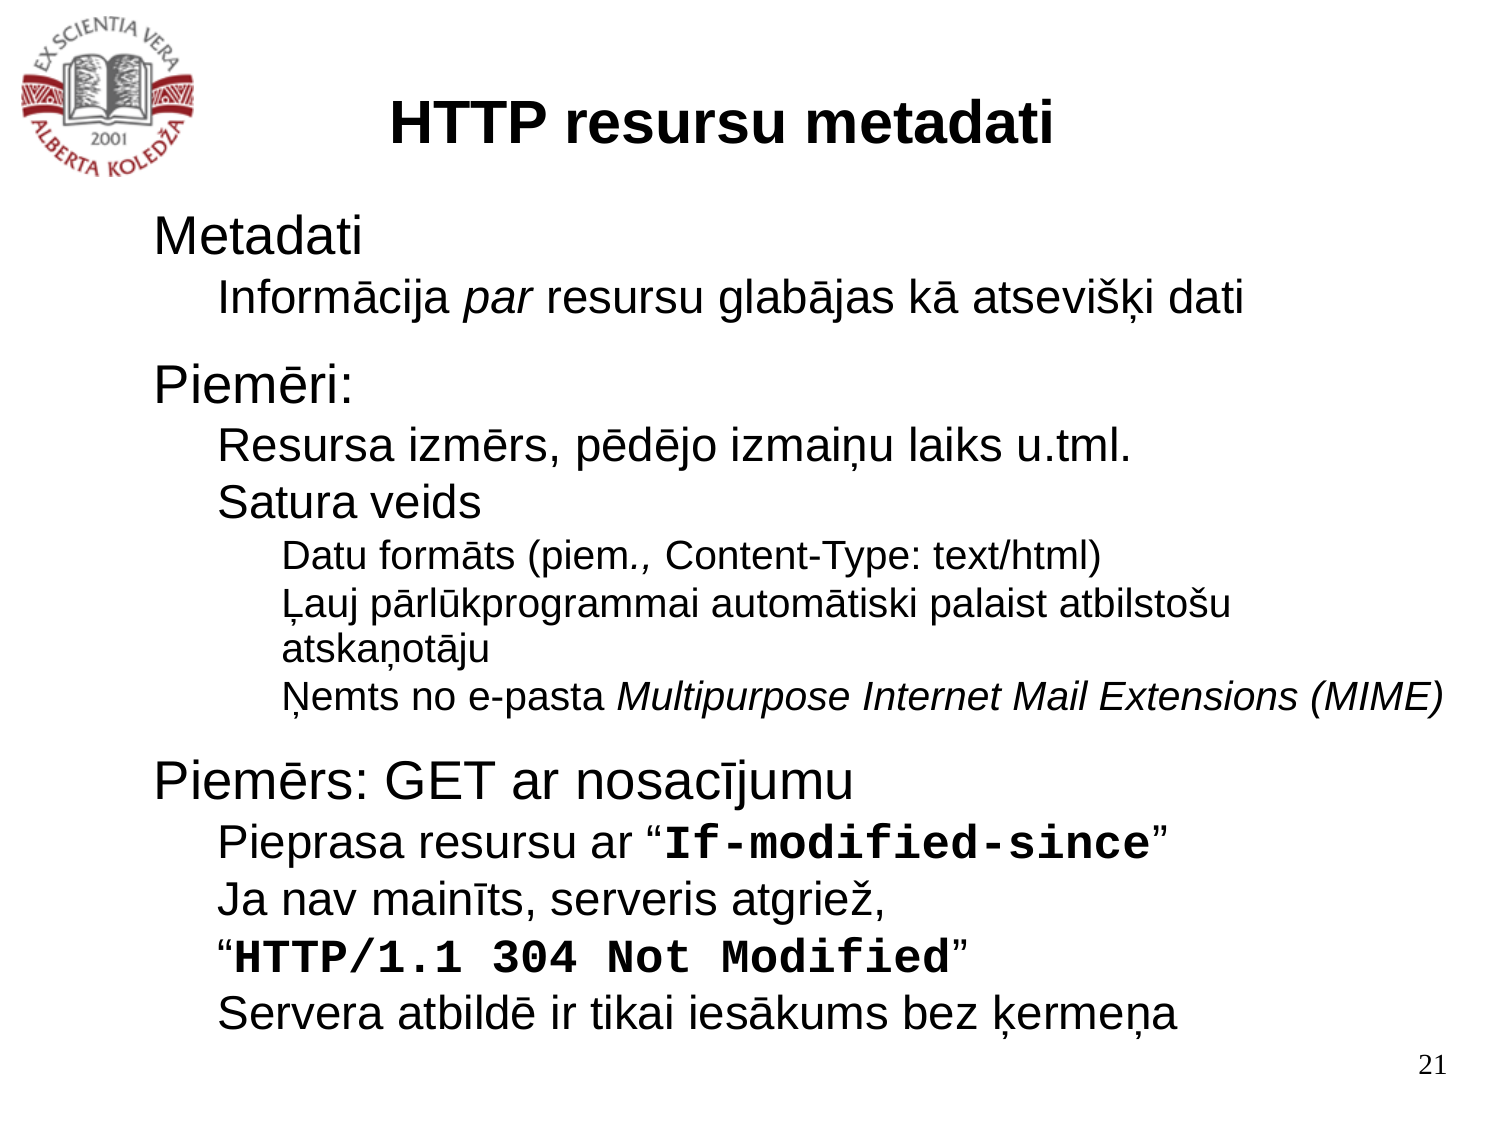

# HTTP resursu metadati
Metadati
Informācija par resursu glabājas kā atsevišķi dati
Piemēri:
Resursa izmērs, pēdējo izmaiņu laiks u.tml.
Satura veids
Datu formāts (piem., Content-Type: text/html)
Ļauj pārlūkprogrammai automātiski palaist atbilstošu atskaņotāju
Ņemts no e-pasta Multipurpose Internet Mail Extensions (MIME)
Piemērs: GET ar nosacījumu
Pieprasa resursu ar “If-modified-since”
Ja nav mainīts, serveris atgriež,
“HTTP/1.1 304 Not Modified”
Servera atbildē ir tikai iesākums bez ķermeņa